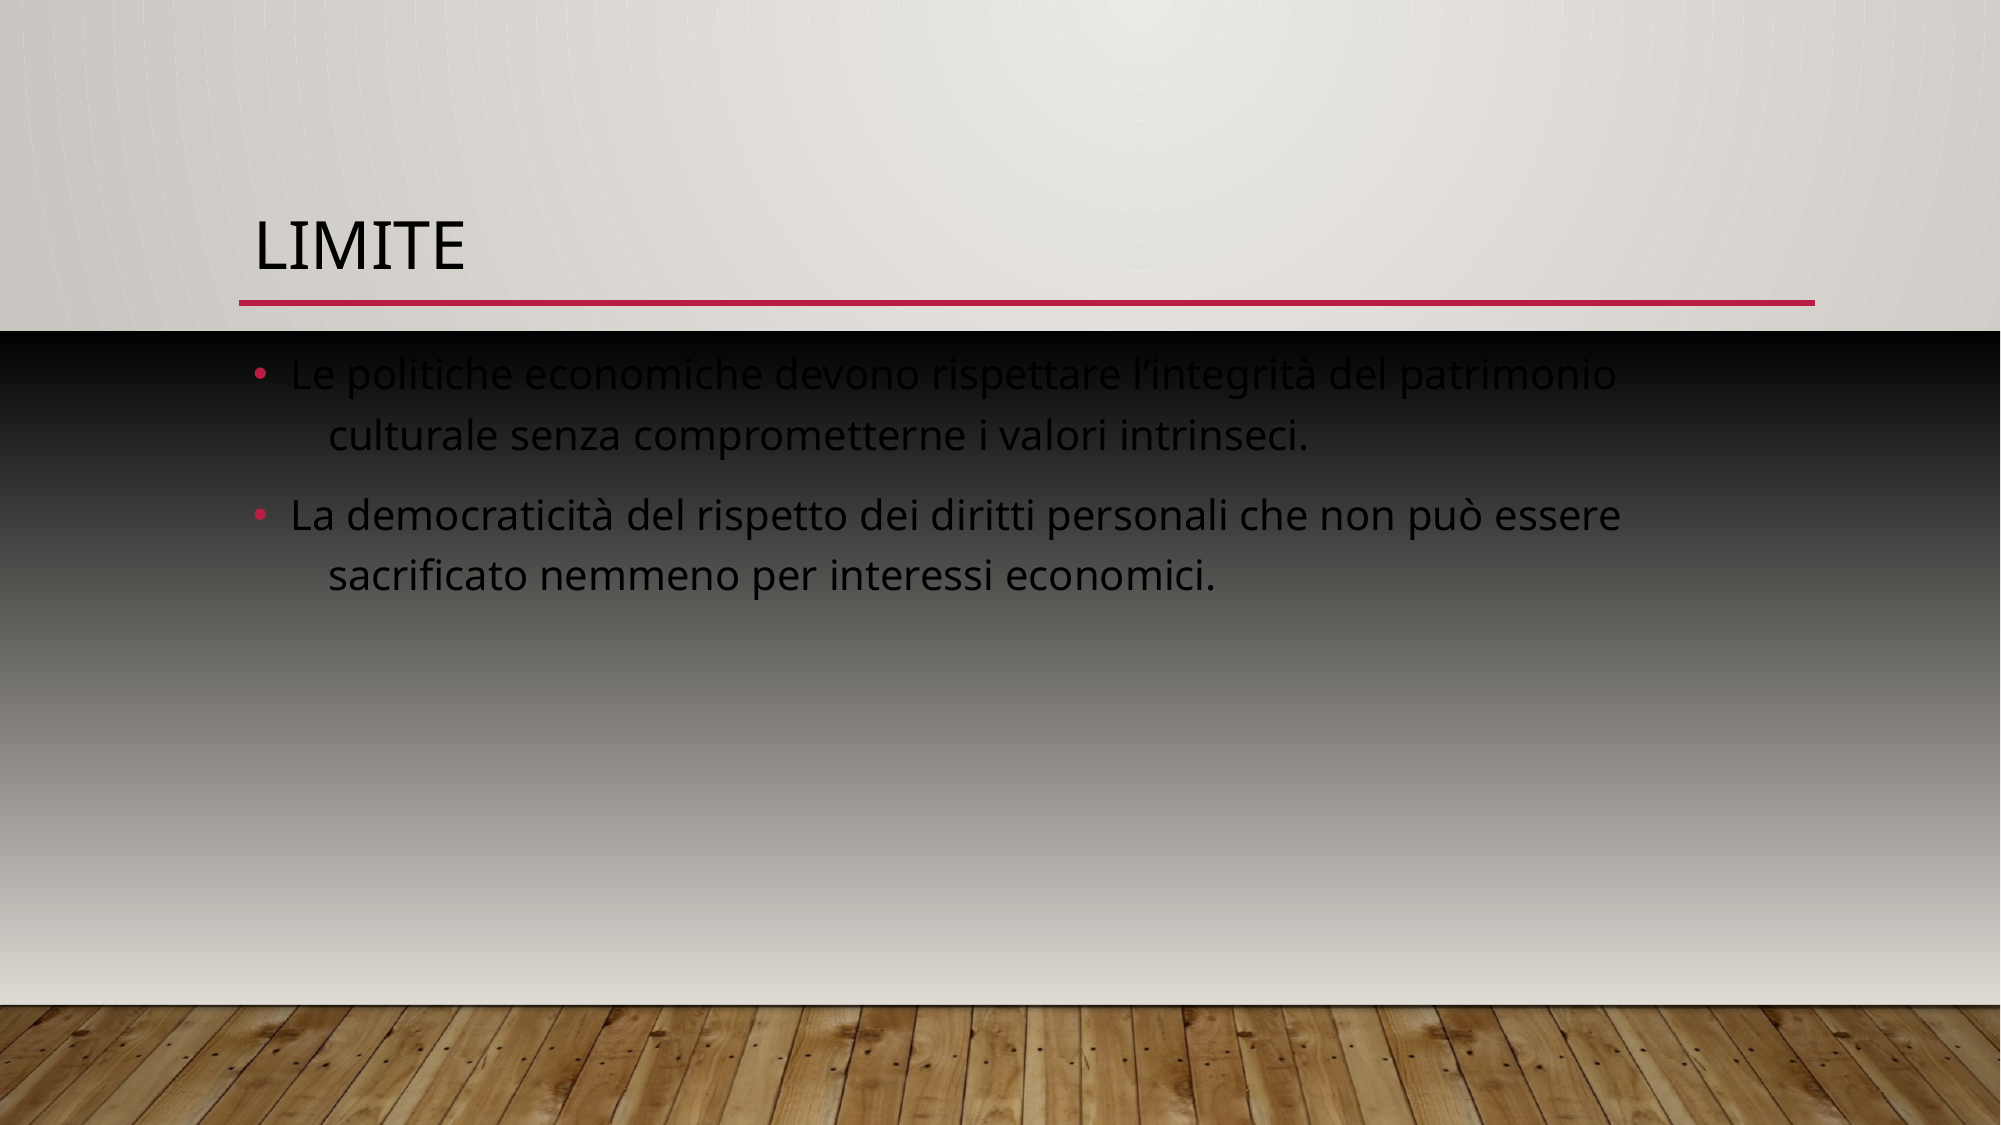

# limite
Le politiche economiche devono rispettare l’integrità del patrimonio culturale senza comprometterne i valori intrinseci.
La democraticità del rispetto dei diritti personali che non può essere sacrificato nemmeno per interessi economici.